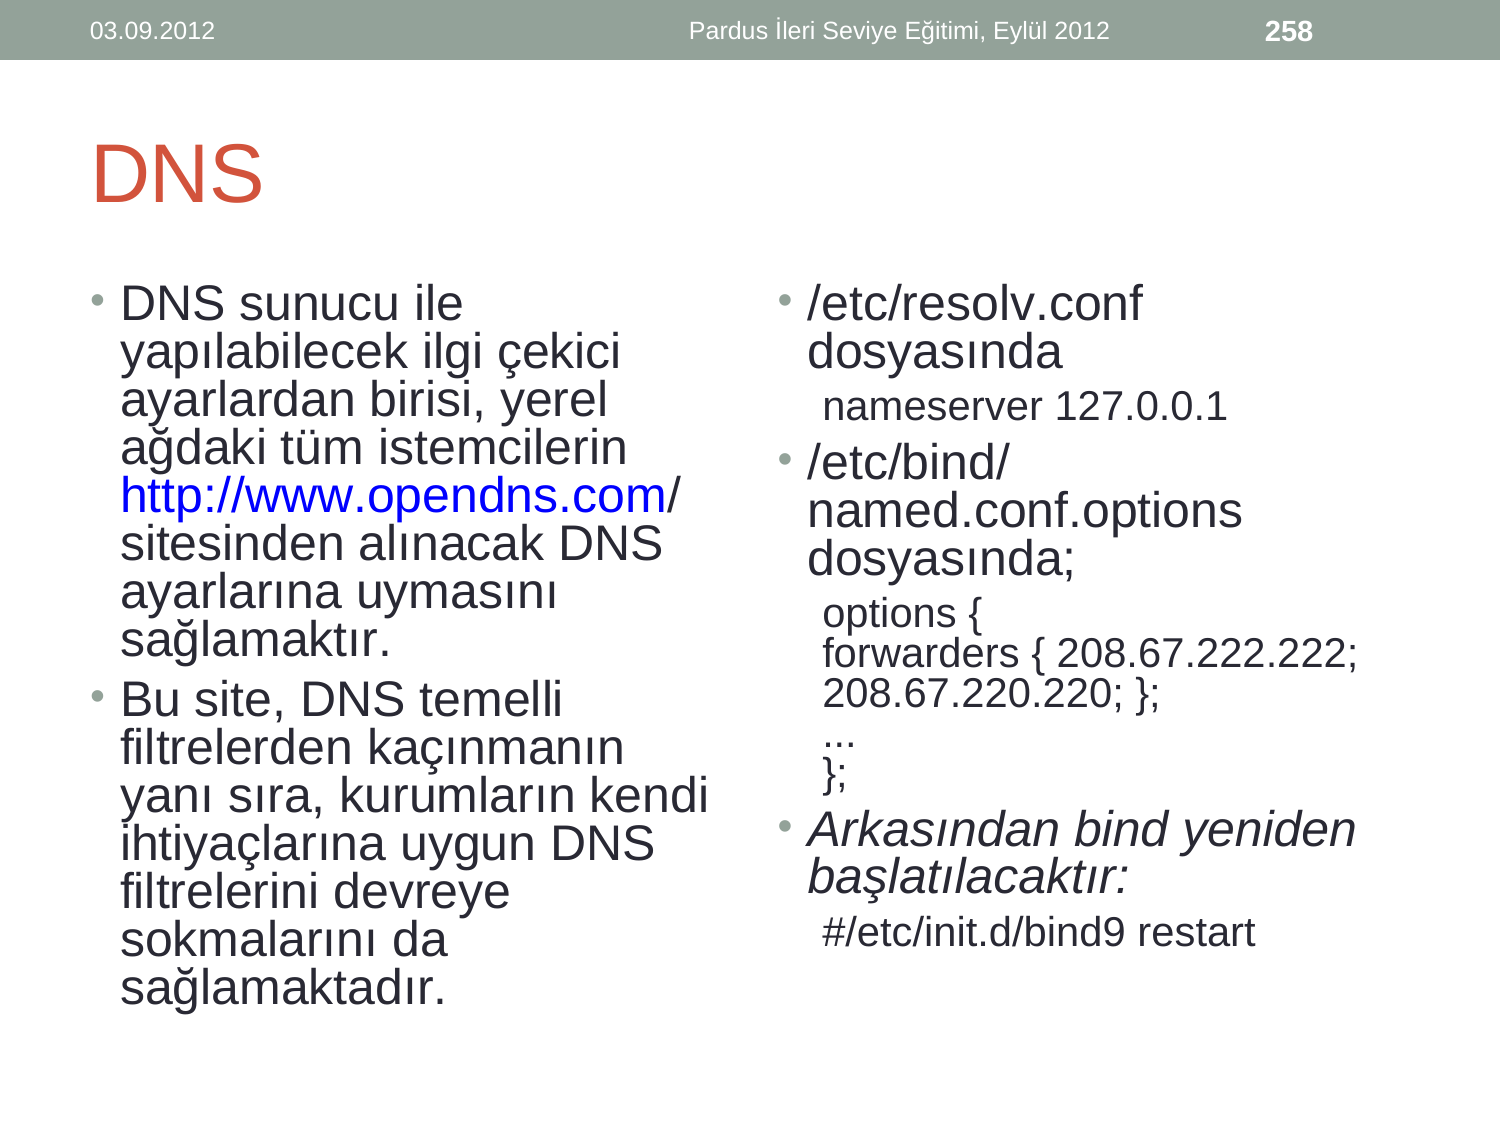

03.09.2012
Pardus İleri Seviye Eğitimi, Eylül 2012
# DNS
DNS sunucu ile yapılabilecek ilgi çekici ayarlardan birisi, yerel ağdaki tüm istemcilerin http://www.opendns.com/ sitesinden alınacak DNS ayarlarına uymasını sağlamaktır.
Bu site, DNS temelli filtrelerden kaçınmanın yanı sıra, kurumların kendi ihtiyaçlarına uygun DNS filtrelerini devreye sokmalarını da sağlamaktadır.
/etc/resolv.conf dosyasında
nameserver 127.0.0.1
/etc/bind/named.conf.options dosyasında;
options {
forwarders { 208.67.222.222; 208.67.220.220; };
...
};
Arkasından bind yeniden başlatılacaktır:
#/etc/init.d/bind9 restart